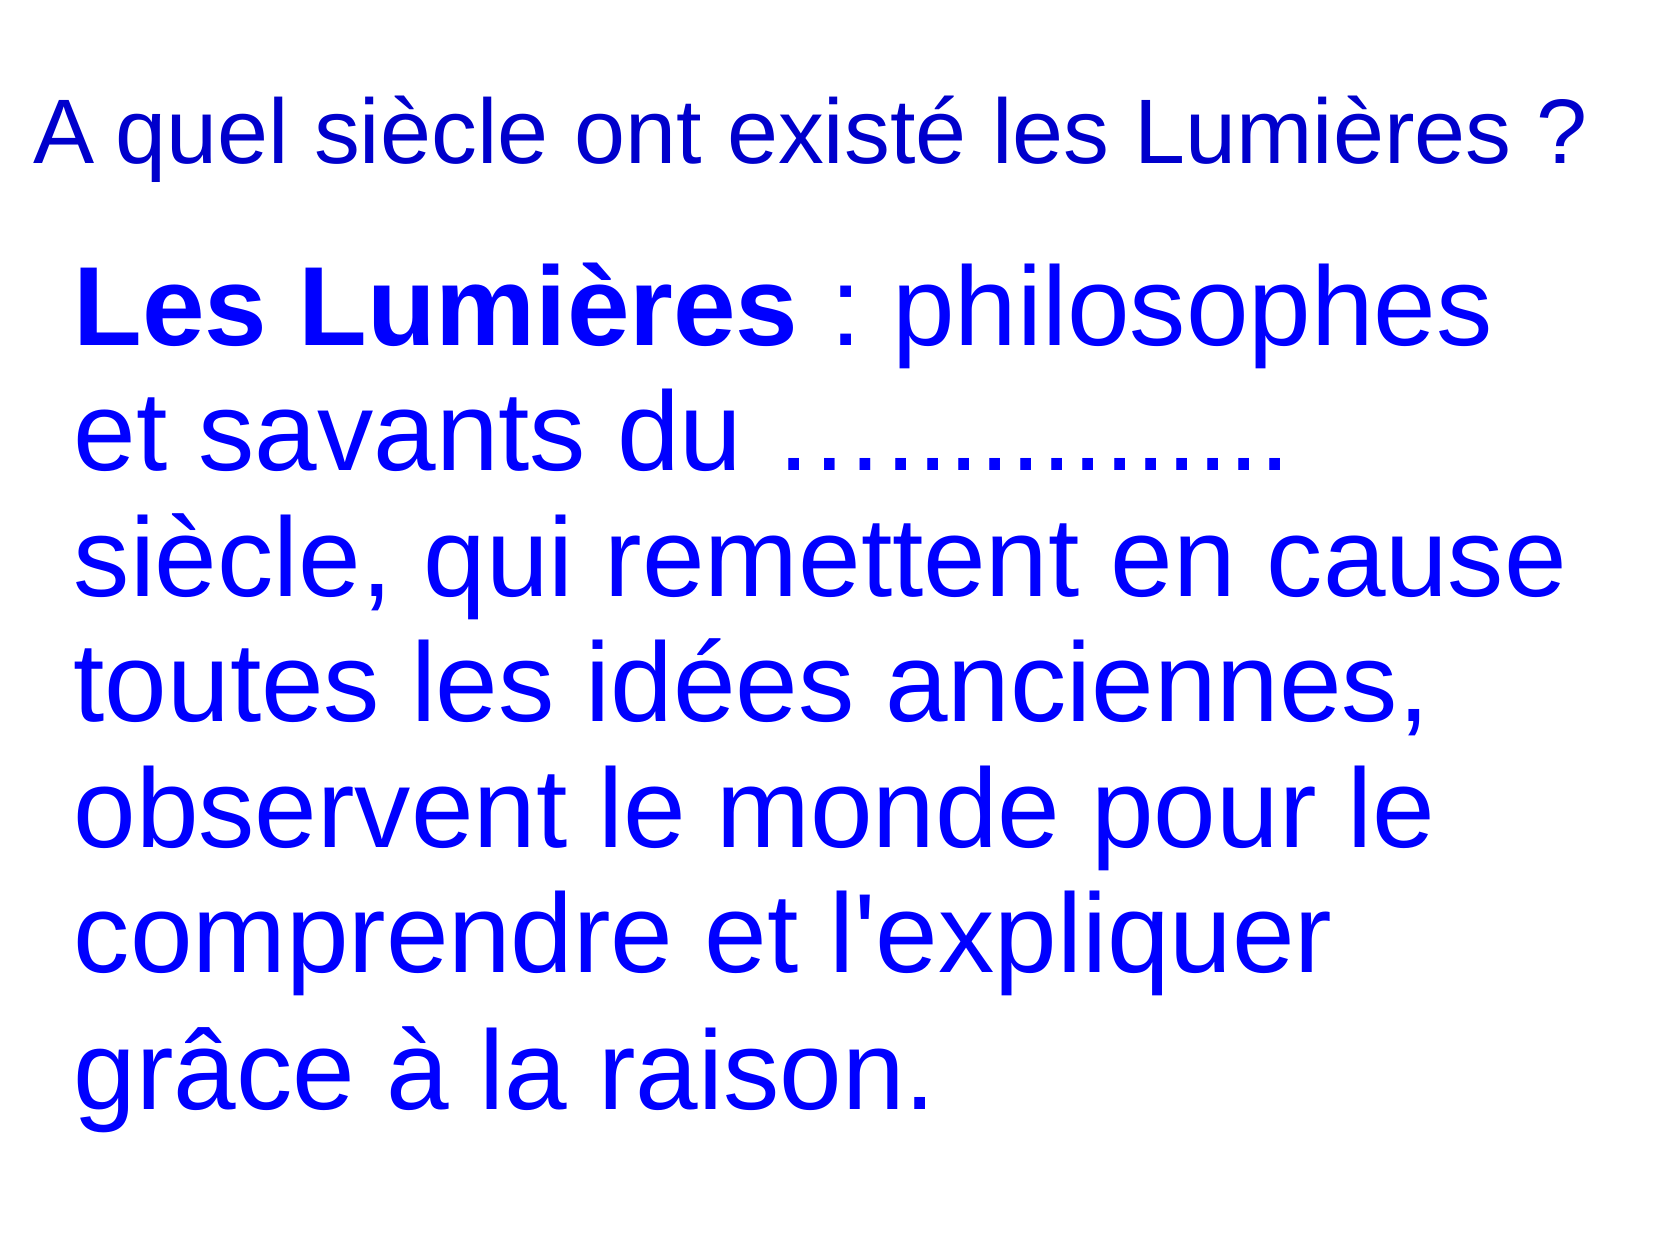

# A quel siècle ont existé les Lumières ?
Les Lumières : philosophes et savants du …............. siècle, qui remettent en cause toutes les idées anciennes, observent le monde pour le comprendre et l'expliquer grâce à la raison.